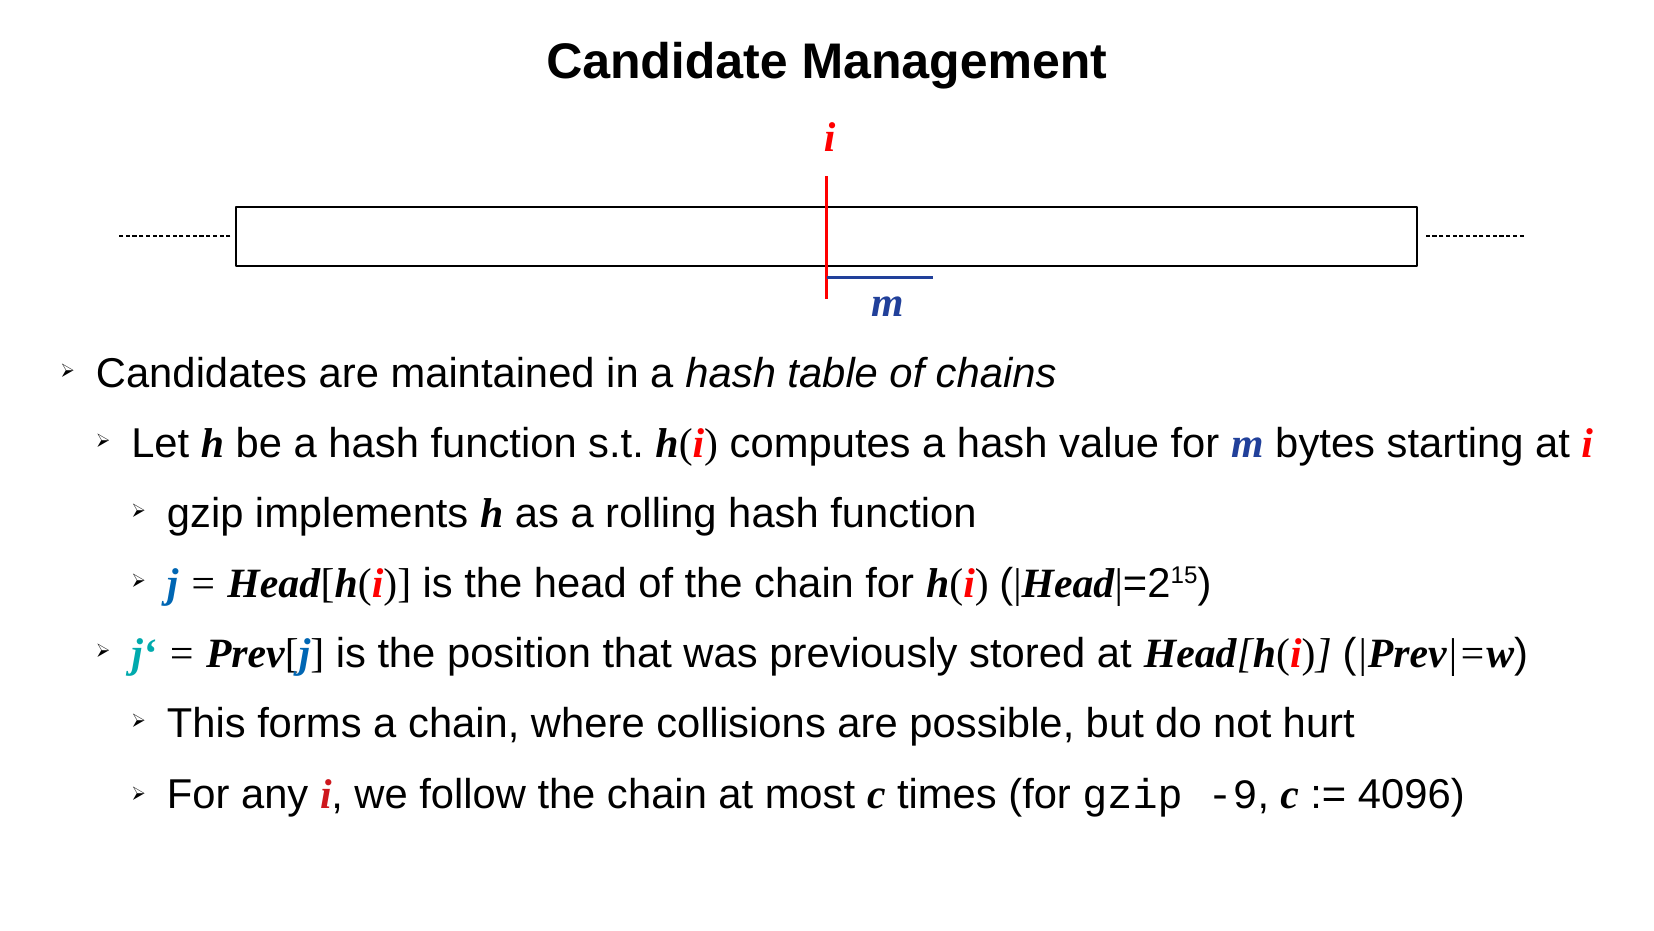

Candidate Management
i
m
Candidates are maintained in a hash table of chains
Let h be a hash function s.t. h(i) computes a hash value for m bytes starting at i
gzip implements h as a rolling hash function
j = Head[h(i)] is the head of the chain for h(i) (|Head|=215)
j‘ = Prev[j] is the position that was previously stored at Head[h(i)] (|Prev|=w)
This forms a chain, where collisions are possible, but do not hurt
For any i, we follow the chain at most c times (for gzip -9, c := 4096)